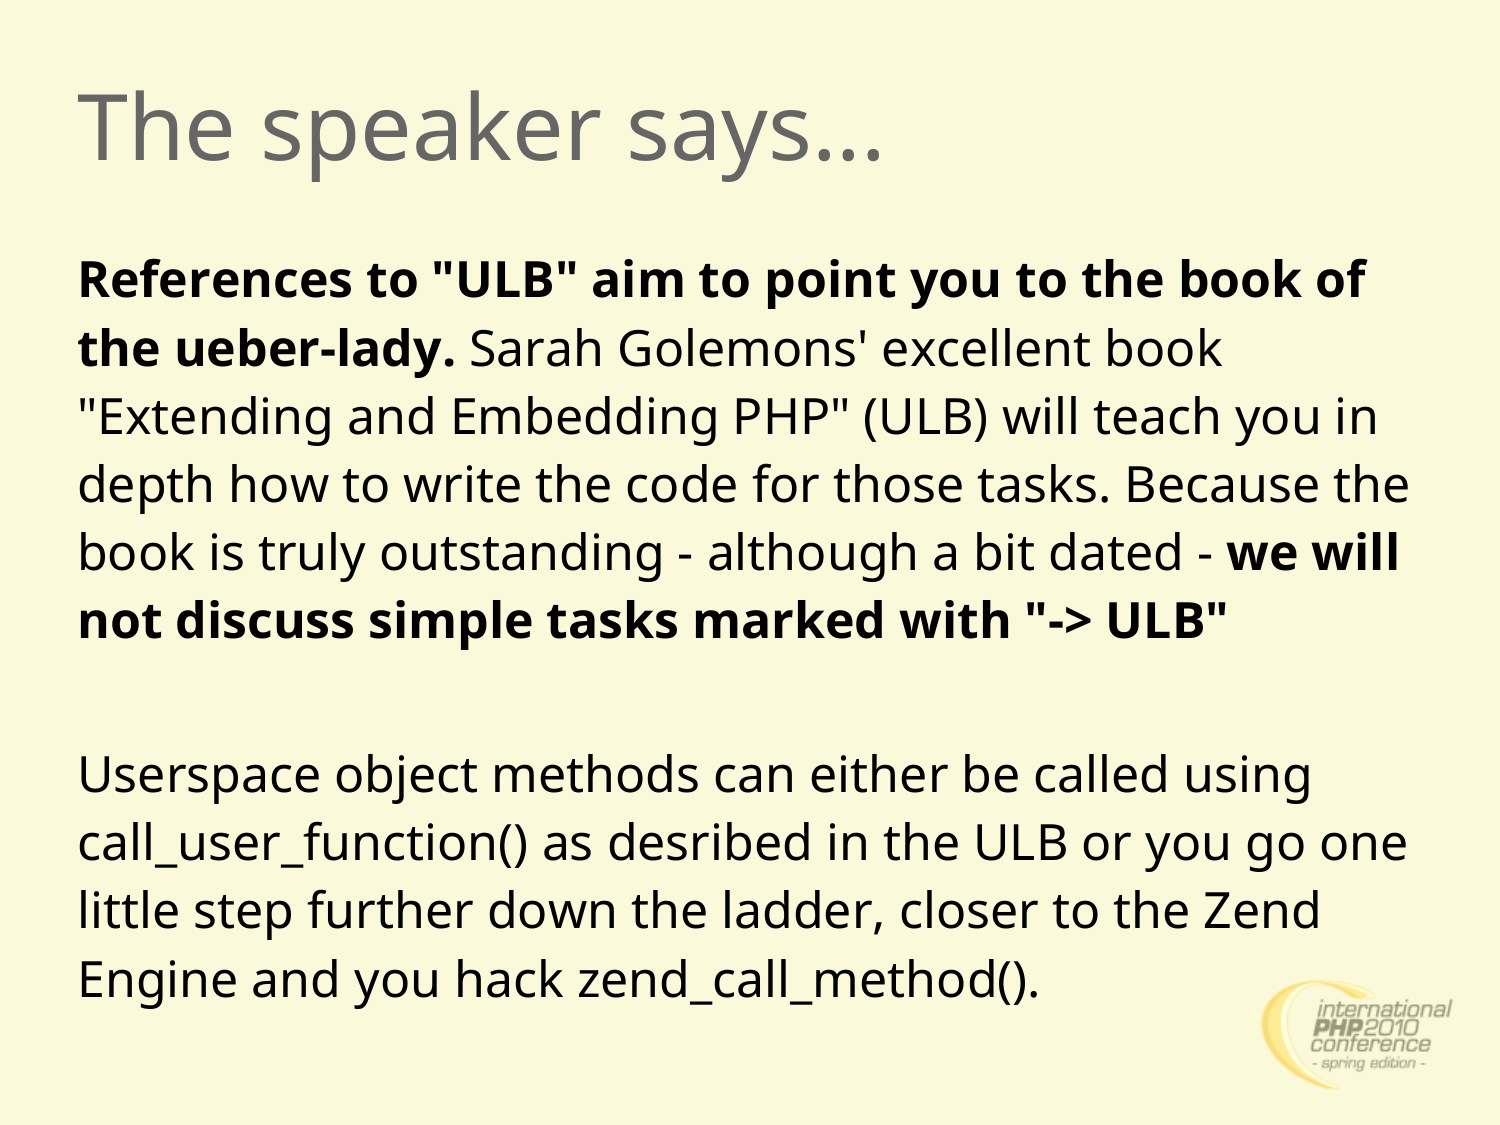

# The speaker says...
References to "ULB" aim to point you to the book of the ueber-lady. Sarah Golemons' excellent book "Extending and Embedding PHP" (ULB) will teach you in depth how to write the code for those tasks. Because the book is truly outstanding - although a bit dated - we will not discuss simple tasks marked with "-> ULB"
Userspace object methods can either be called using call_user_function() as desribed in the ULB or you go one little step further down the ladder, closer to the Zend Engine and you hack zend_call_method().